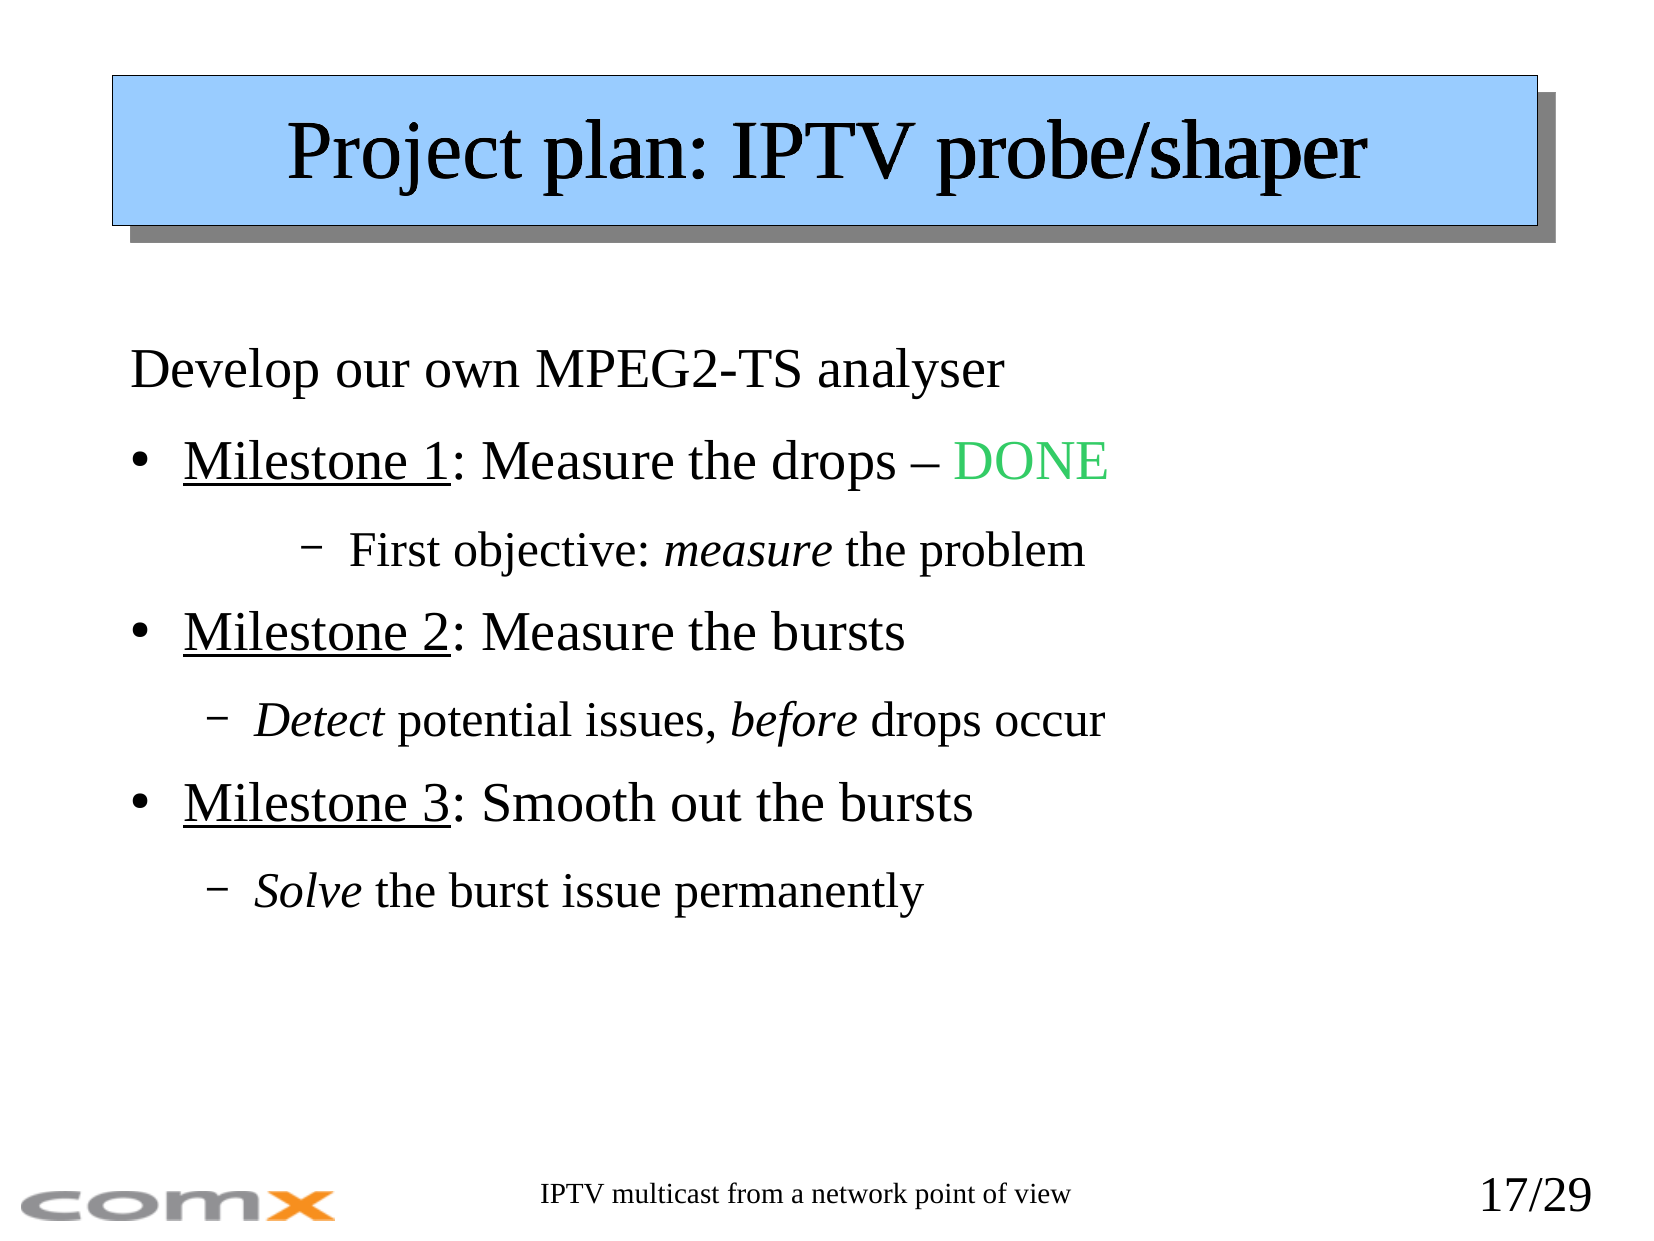

# Project plan: IPTV probe/shaper
Develop our own MPEG2-TS analyser
Milestone 1: Measure the drops – DONE
First objective: measure the problem
Milestone 2: Measure the bursts
Detect potential issues, before drops occur
Milestone 3: Smooth out the bursts
Solve the burst issue permanently